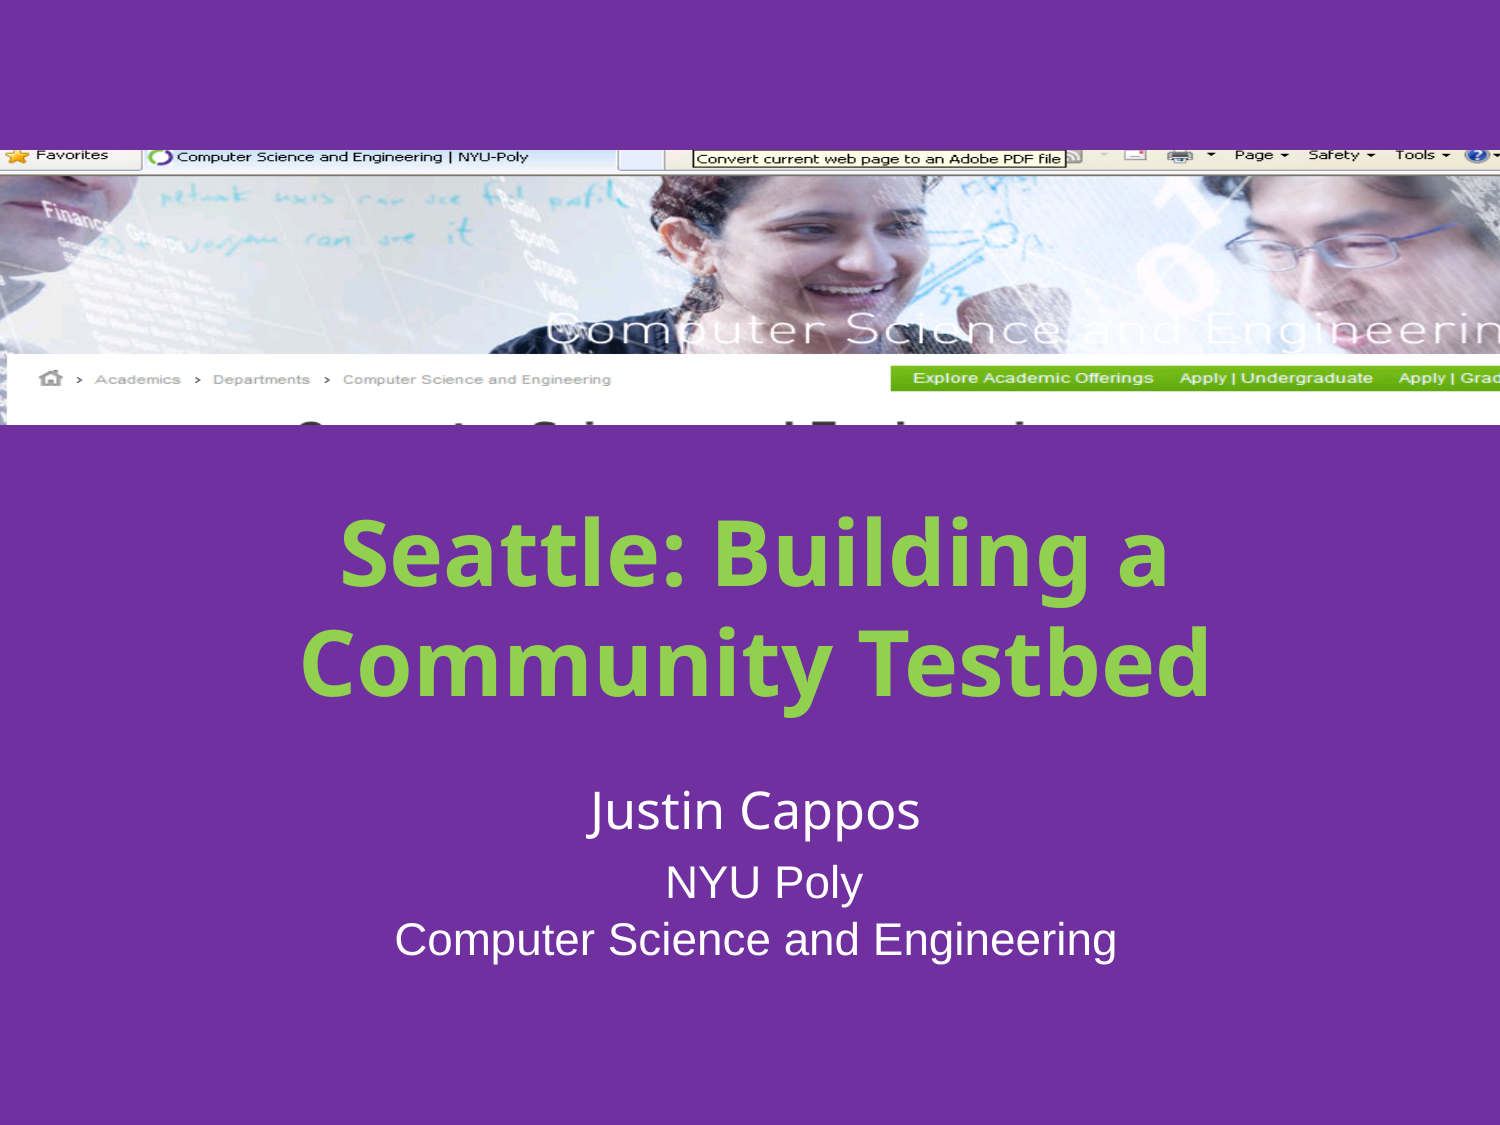

Seattle: Building a Community Testbed
Justin Cappos
 NYU Poly
Computer Science and Engineering